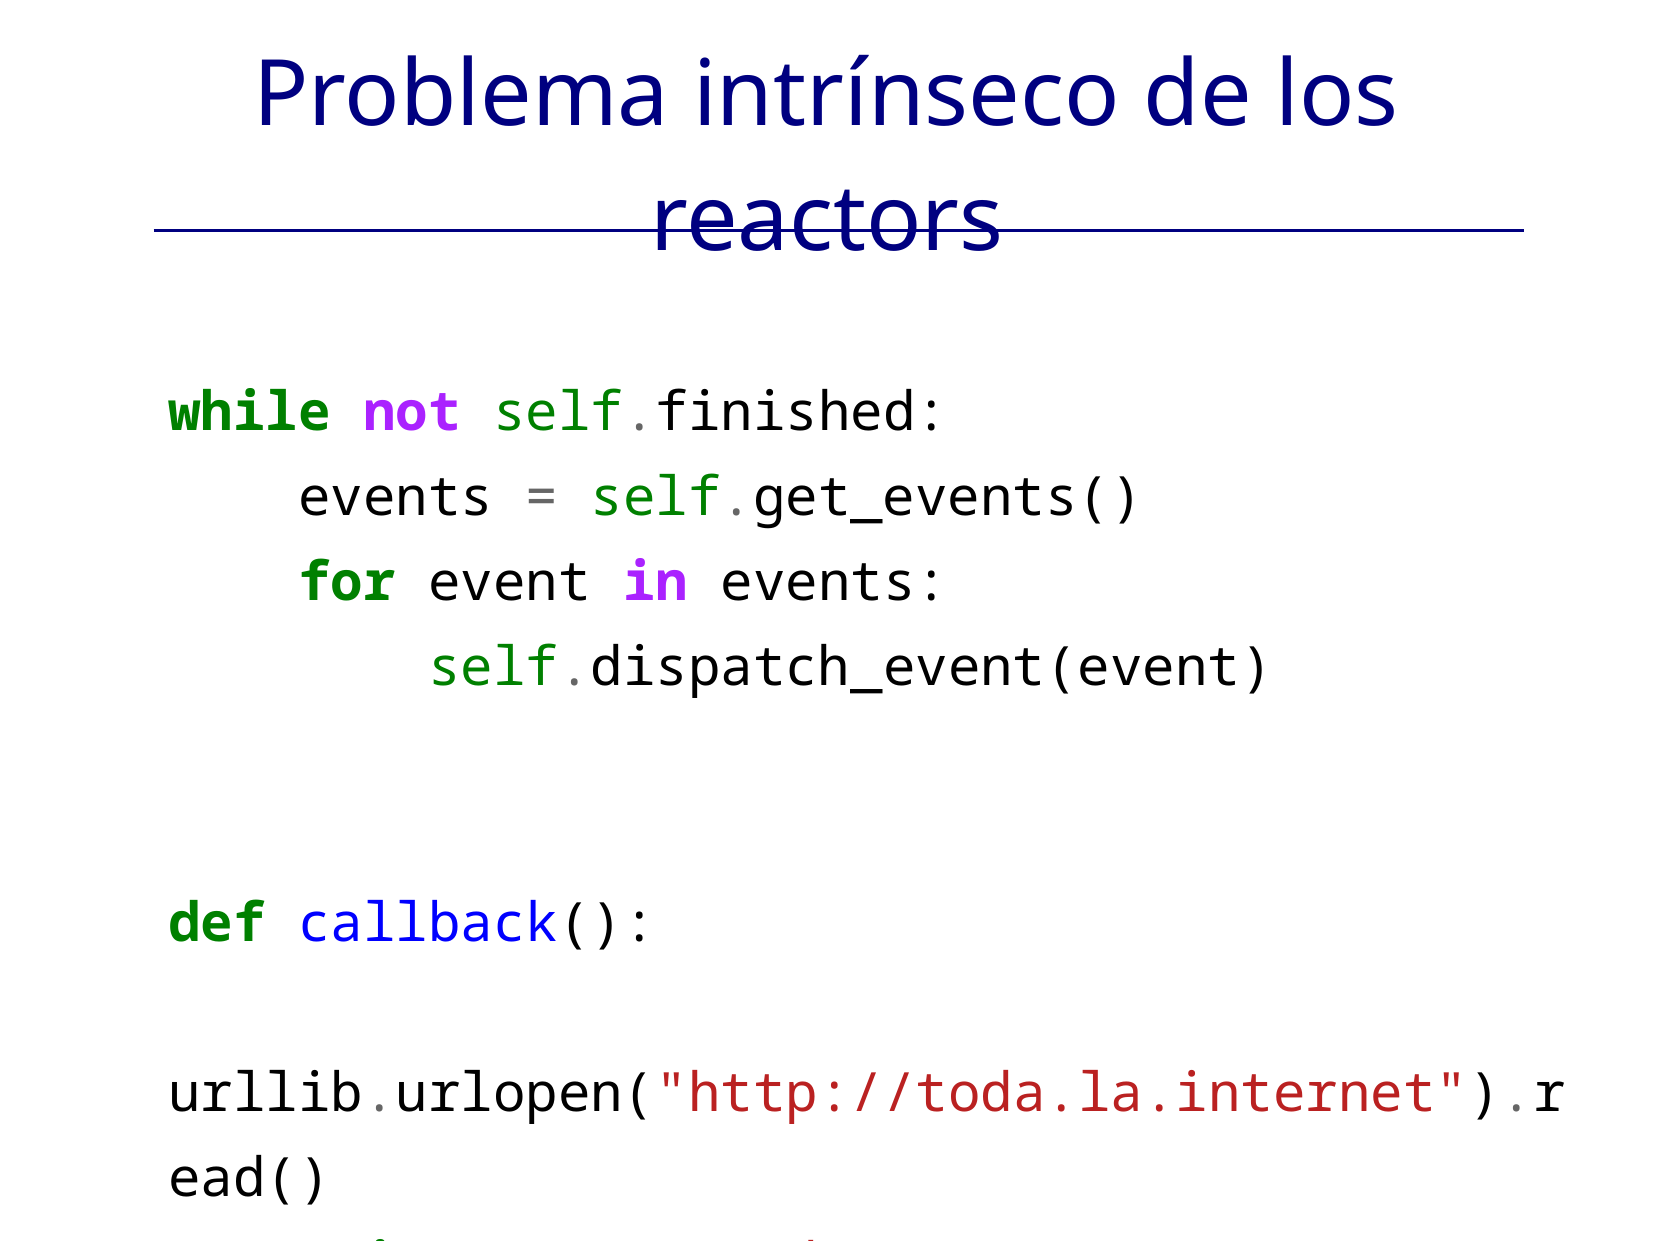

# Problema intrínseco de los reactors
while not self.finished:
 events = self.get_events()
 for event in events:
 self.dispatch_event(event)
def callback():
 urllib.urlopen("http://toda.la.internet").read()
 print("Descargado!")
some_gui.Button("Click me", callback)